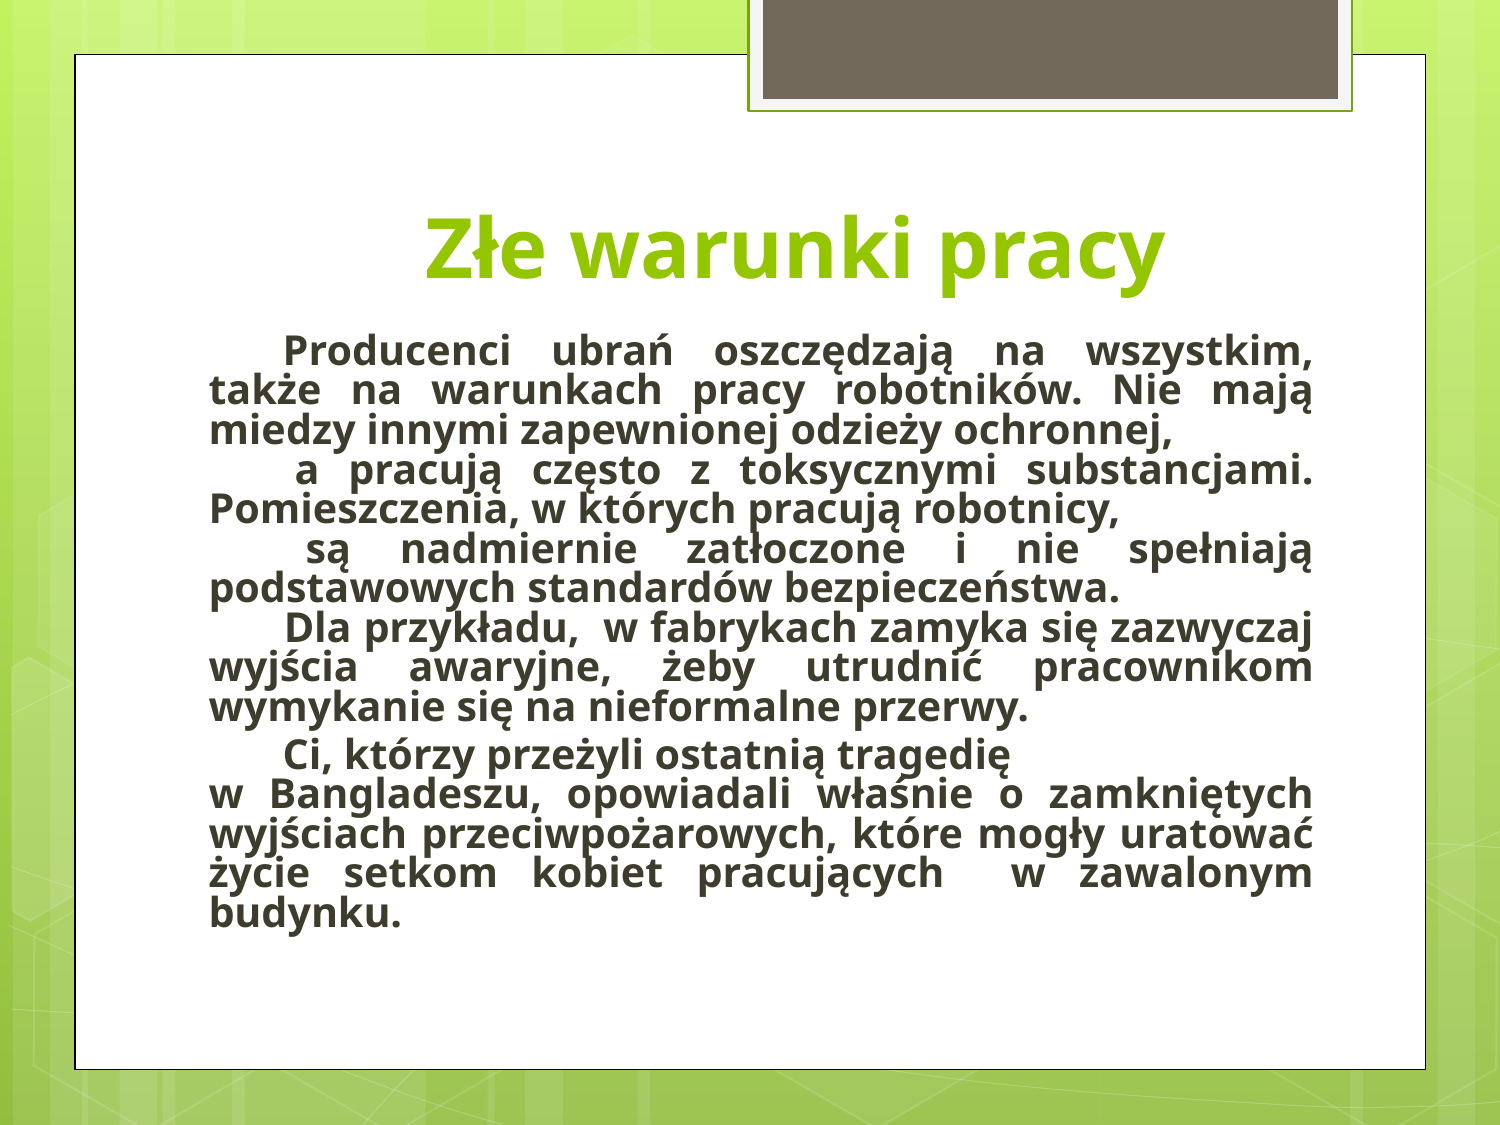

# Złe warunki pracy
	Producenci ubrań oszczędzają na wszystkim, także na warunkach pracy robotników. Nie mają miedzy innymi zapewnionej odzieży ochronnej, a pracują często z toksycznymi substancjami. Pomieszczenia, w których pracują robotnicy, są nadmiernie zatłoczone i nie spełniają podstawowych standardów bezpieczeństwa. 	Dla przykładu, w fabrykach zamyka się zazwyczaj wyjścia awaryjne, żeby utrudnić pracownikom wymykanie się na nieformalne przerwy.
	Ci, którzy przeżyli ostatnią tragedię w Bangladeszu, opowiadali właśnie o zamkniętych wyjściach przeciwpożarowych, które mogły uratować życie setkom kobiet pracujących w zawalonym budynku.